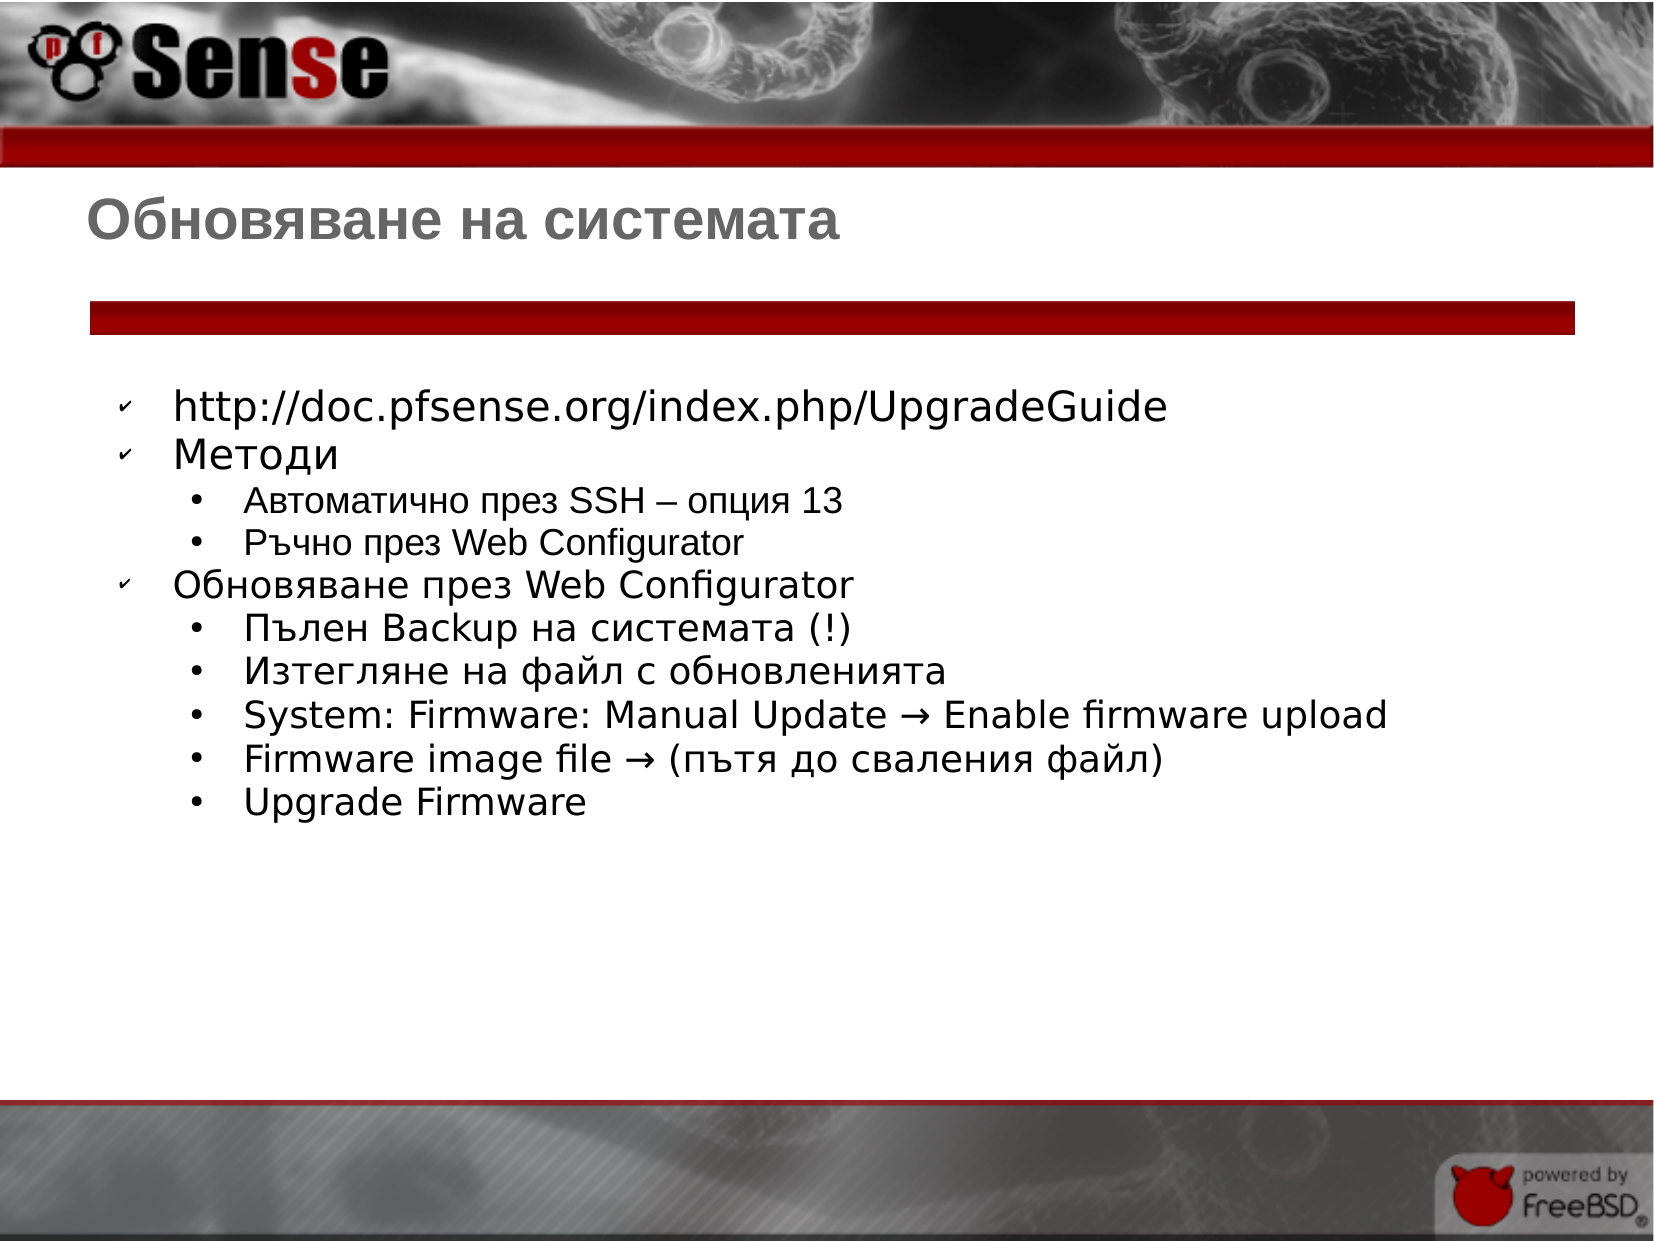

# Обновяване на системата
http://doc.pfsense.org/index.php/UpgradeGuide
Методи
Автоматично през SSH – опция 13
Ръчно през Web Configurator
Обновяване през Web Configurator
Пълен Backup на системата (!)
Изтегляне на файл с обновленията
System: Firmware: Manual Update → Enable firmware upload
Firmware image file → (пътя до сваления файл)
Upgrade Firmware